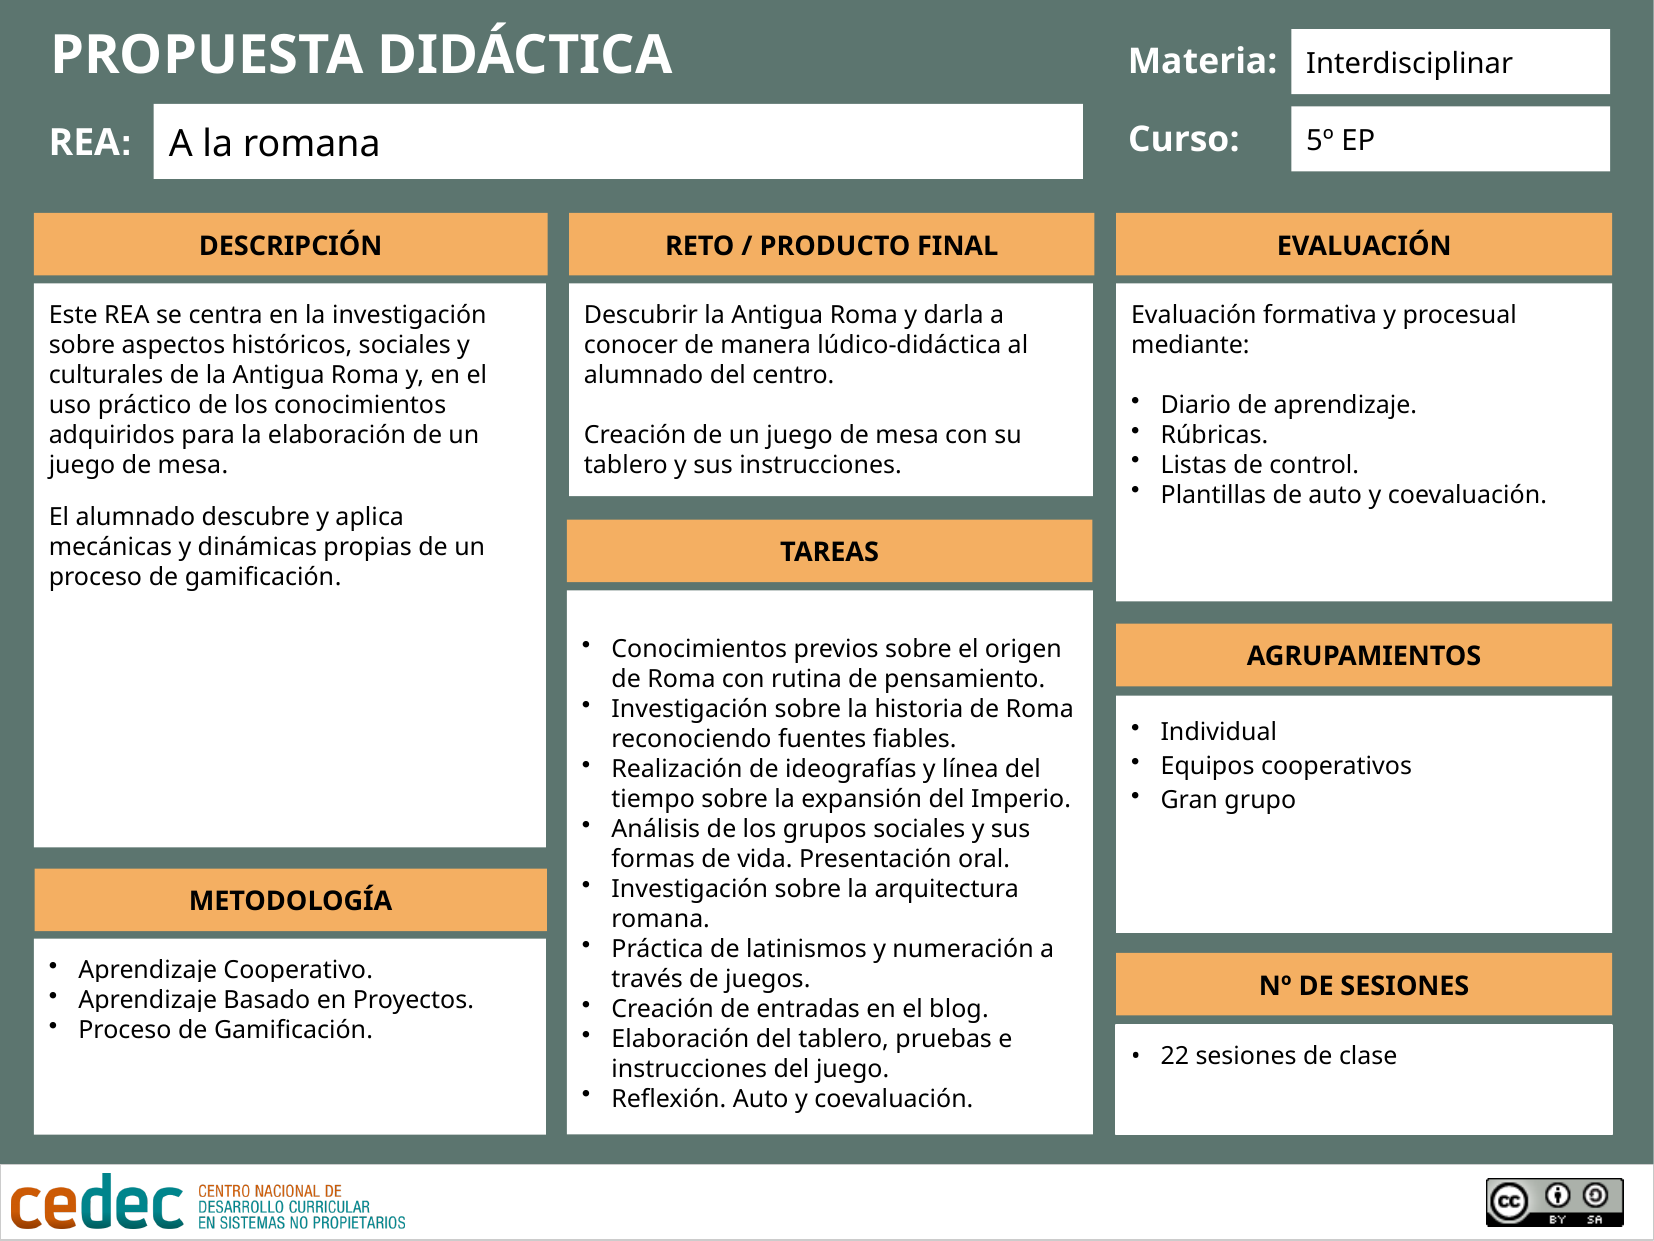

PROPUESTA DIDÁCTICA
Interdisciplinar
Materia:
A la romana
5º EP
Curso:
REA:
DESCRIPCIÓN
RETO / PRODUCTO FINAL
EVALUACIÓN
Este REA se centra en la investigación sobre aspectos históricos, sociales y culturales de la Antigua Roma y, en el uso práctico de los conocimientos adquiridos para la elaboración de un juego de mesa.
El alumnado descubre y aplica mecánicas y dinámicas propias de un proceso de gamificación.
Descubrir la Antigua Roma y darla a conocer de manera lúdico-didáctica al alumnado del centro.
Creación de un juego de mesa con su tablero y sus instrucciones.
Evaluación formativa y procesual mediante:
Diario de aprendizaje.
Rúbricas.
Listas de control.
Plantillas de auto y coevaluación.
TAREAS
Conocimientos previos sobre el origen de Roma con rutina de pensamiento.
Investigación sobre la historia de Roma reconociendo fuentes fiables.
Realización de ideografías y línea del tiempo sobre la expansión del Imperio.
Análisis de los grupos sociales y sus formas de vida. Presentación oral.
Investigación sobre la arquitectura romana.
Práctica de latinismos y numeración a través de juegos.
Creación de entradas en el blog.
Elaboración del tablero, pruebas e instrucciones del juego.
Reflexión. Auto y coevaluación.
AGRUPAMIENTOS
Individual
Equipos cooperativos
Gran grupo
METODOLOGÍA
Aprendizaje Cooperativo.
Aprendizaje Basado en Proyectos.
Proceso de Gamificación.
Nº DE SESIONES
22 sesiones de clase